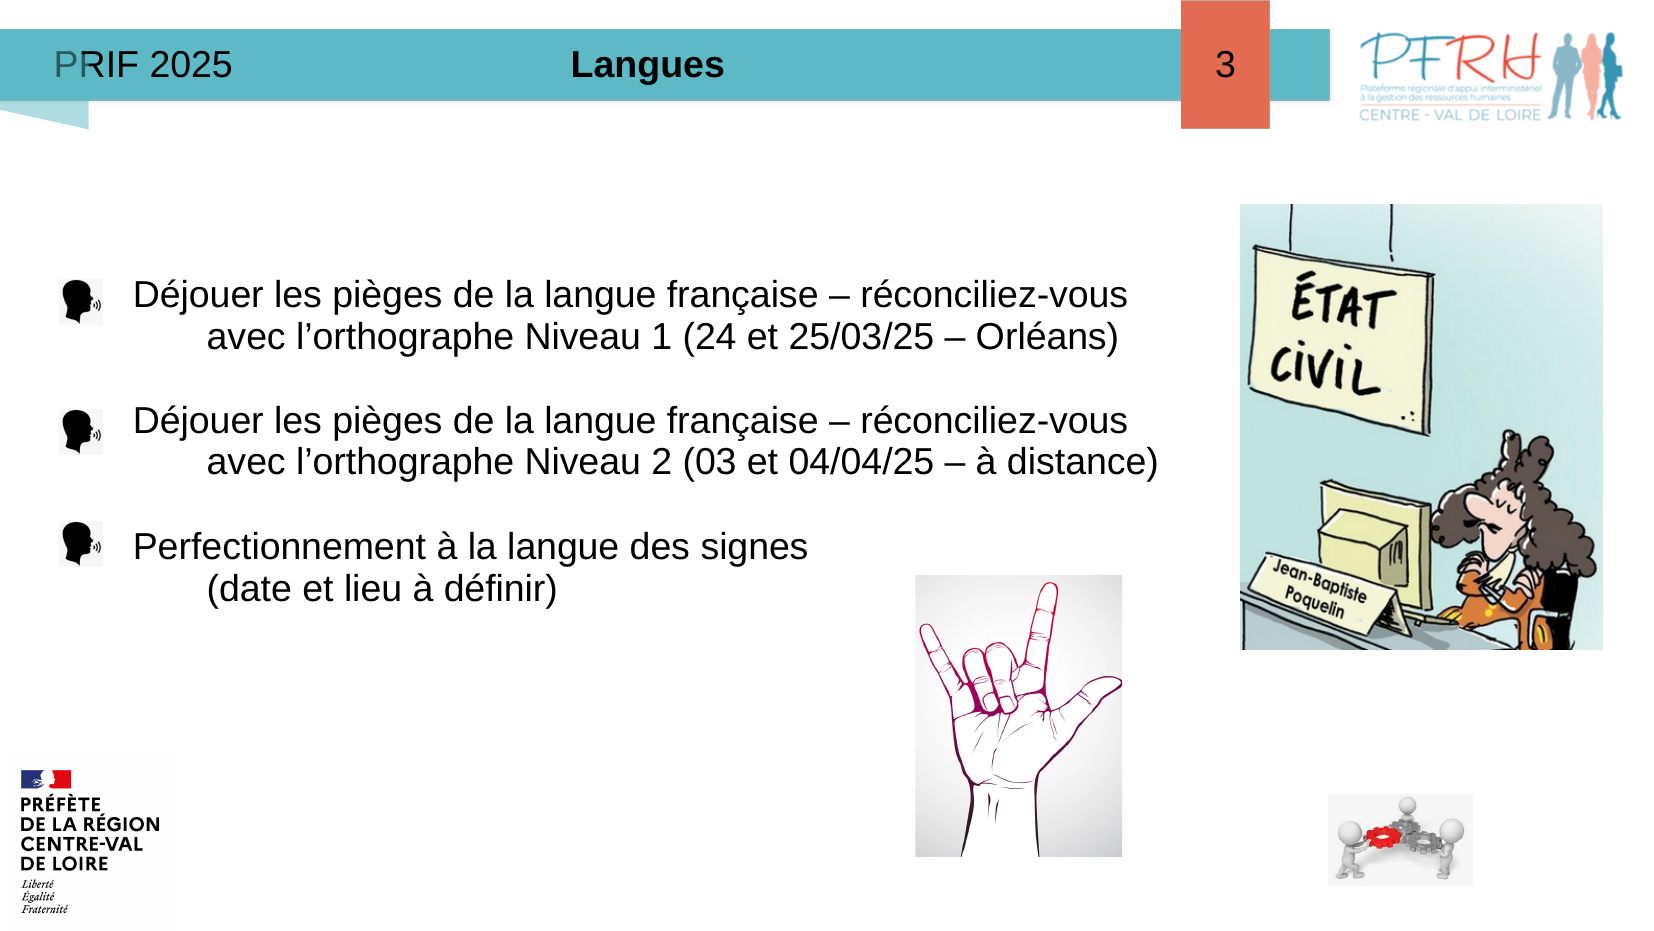

3
PRIF 2025					Langues
Déjouer les pièges de la langue française – réconciliez-vous
	avec l’orthographe Niveau 1 (24 et 25/03/25 – Orléans)
Déjouer les pièges de la langue française – réconciliez-vous
	avec l’orthographe Niveau 2 (03 et 04/04/25 – à distance)
Perfectionnement à la langue des signes
	(date et lieu à définir)